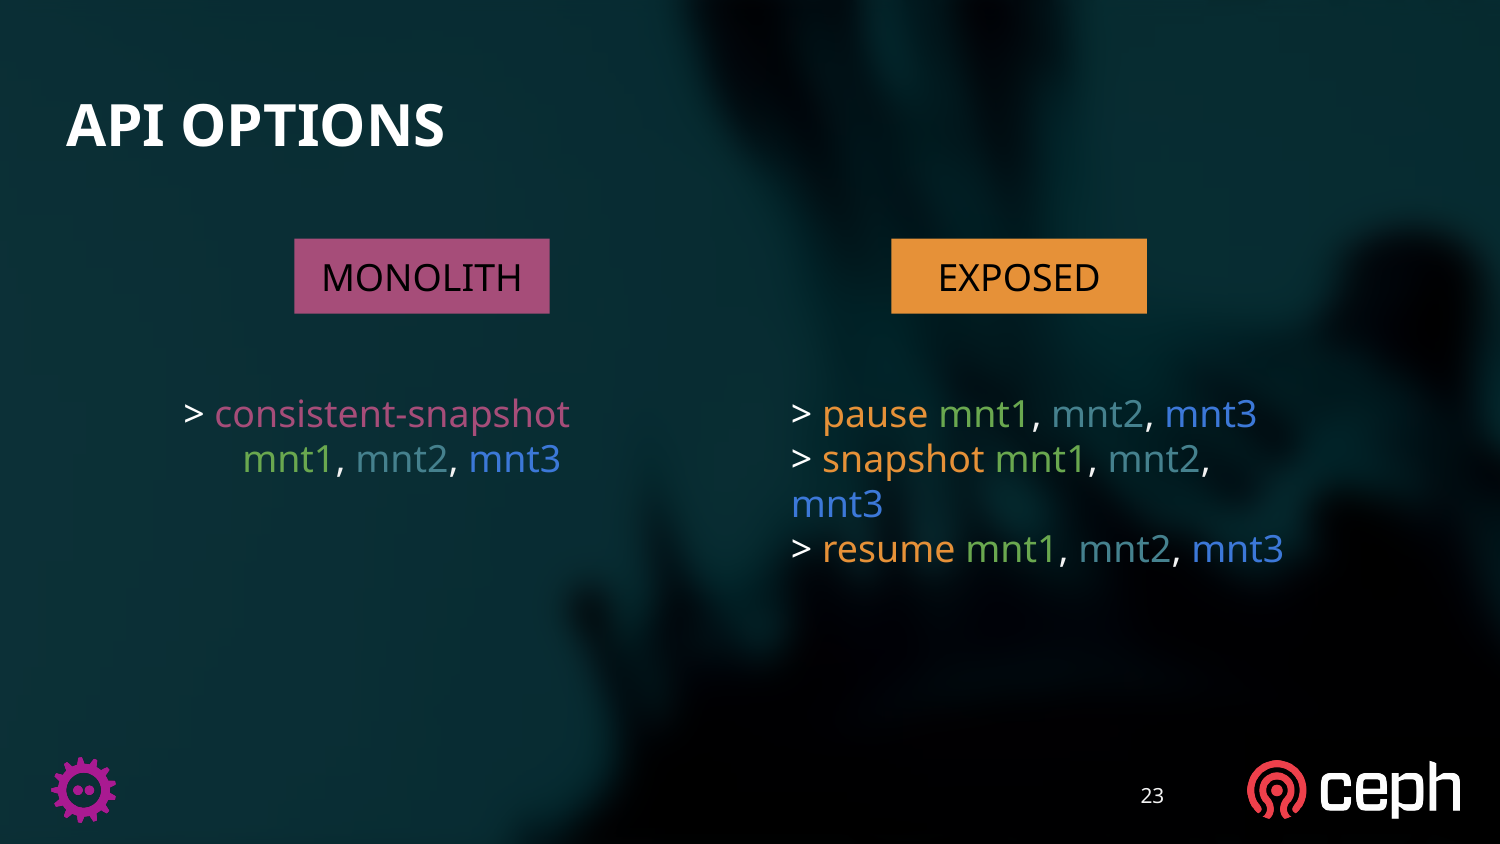

# API OPTIONS
MONOLITH
EXPOSED
> consistent-snapshot
mnt1, mnt2, mnt3
> pause mnt1, mnt2, mnt3
> snapshot mnt1, mnt2, mnt3
> resume mnt1, mnt2, mnt3
✅
✅
✅